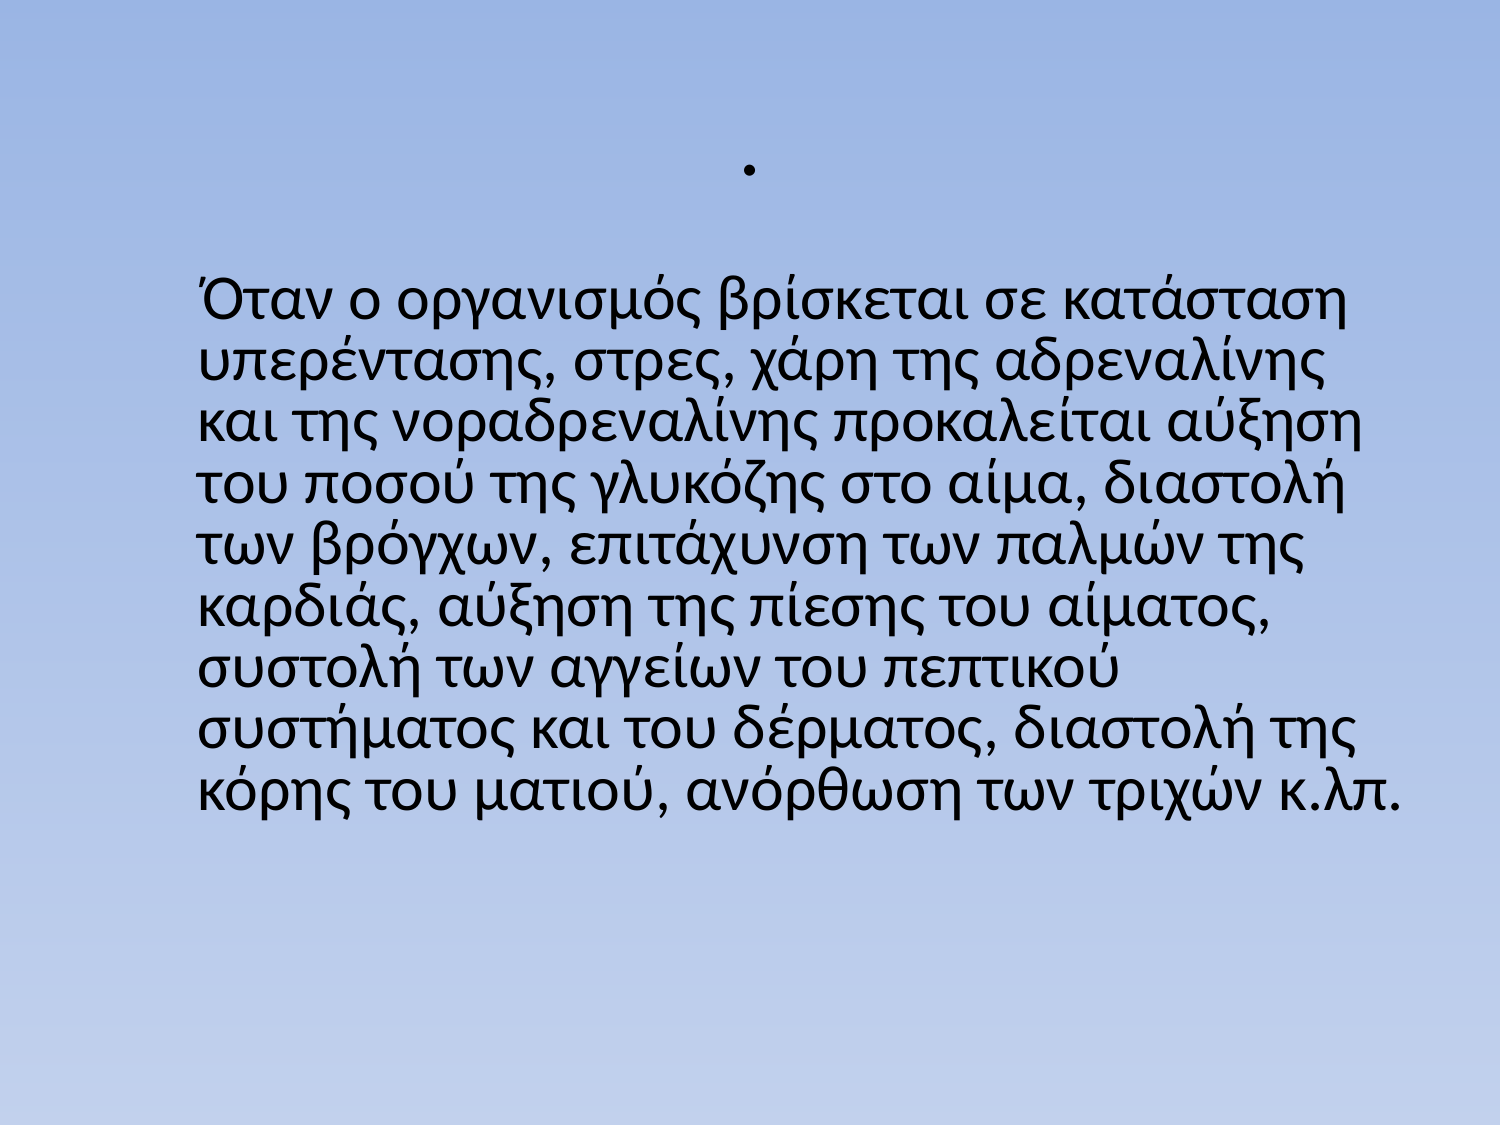

.
# Όταν ο οργανισμός βρίσκεται σε κατάσταση υπερέντασης, στρες, χάρη της αδρεναλίνης και της νοραδρεναλίνης προκαλείται αύξηση του ποσού της γλυκόζης στο αίμα, διαστολή των βρόγχων, επιτάχυνση των παλμών της καρδιάς, αύξηση της πίεσης του αίματος, συστολή των αγγείων του πεπτικού συστήματος και του δέρματος, διαστολή της κόρης του ματιού, ανόρθωση των τριχών κ.λπ.